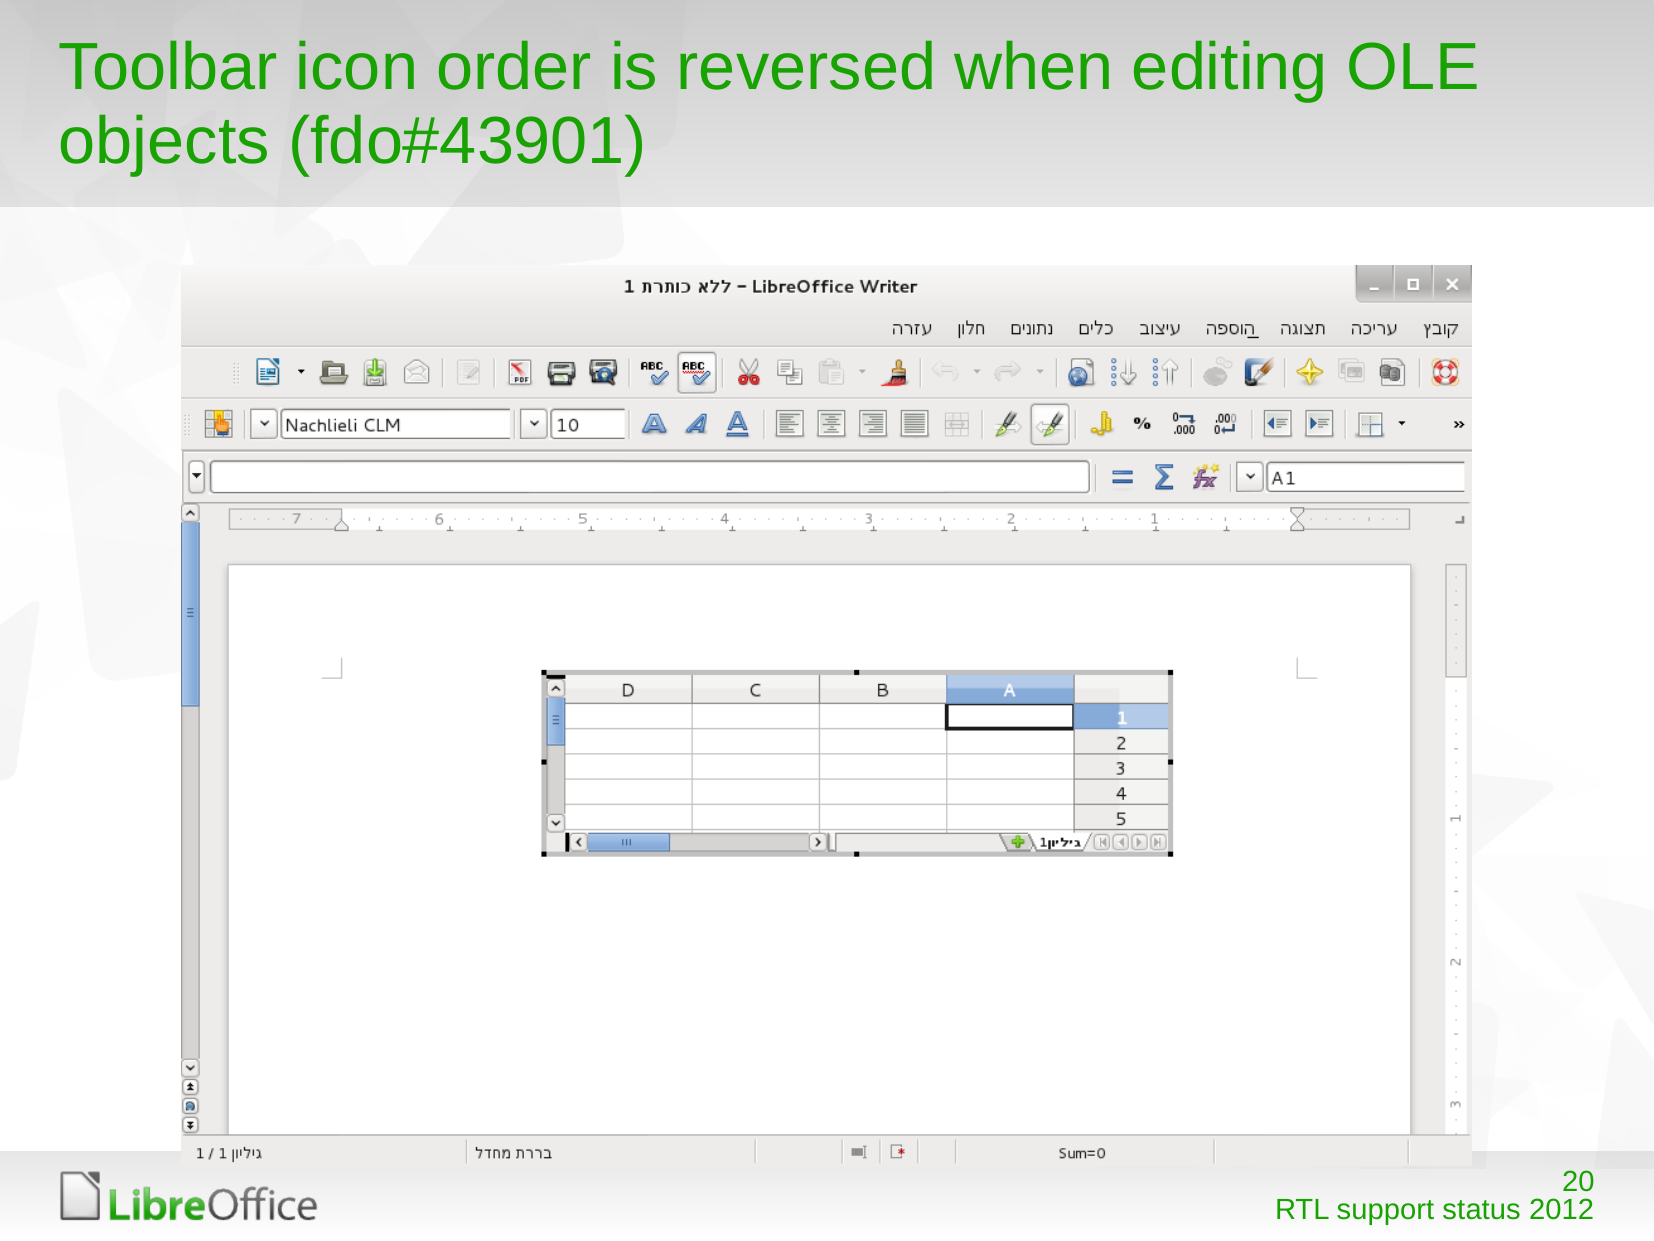

# Toolbar icon order is reversed when editing OLE objects (fdo#43901)
20
RTL support status 2012